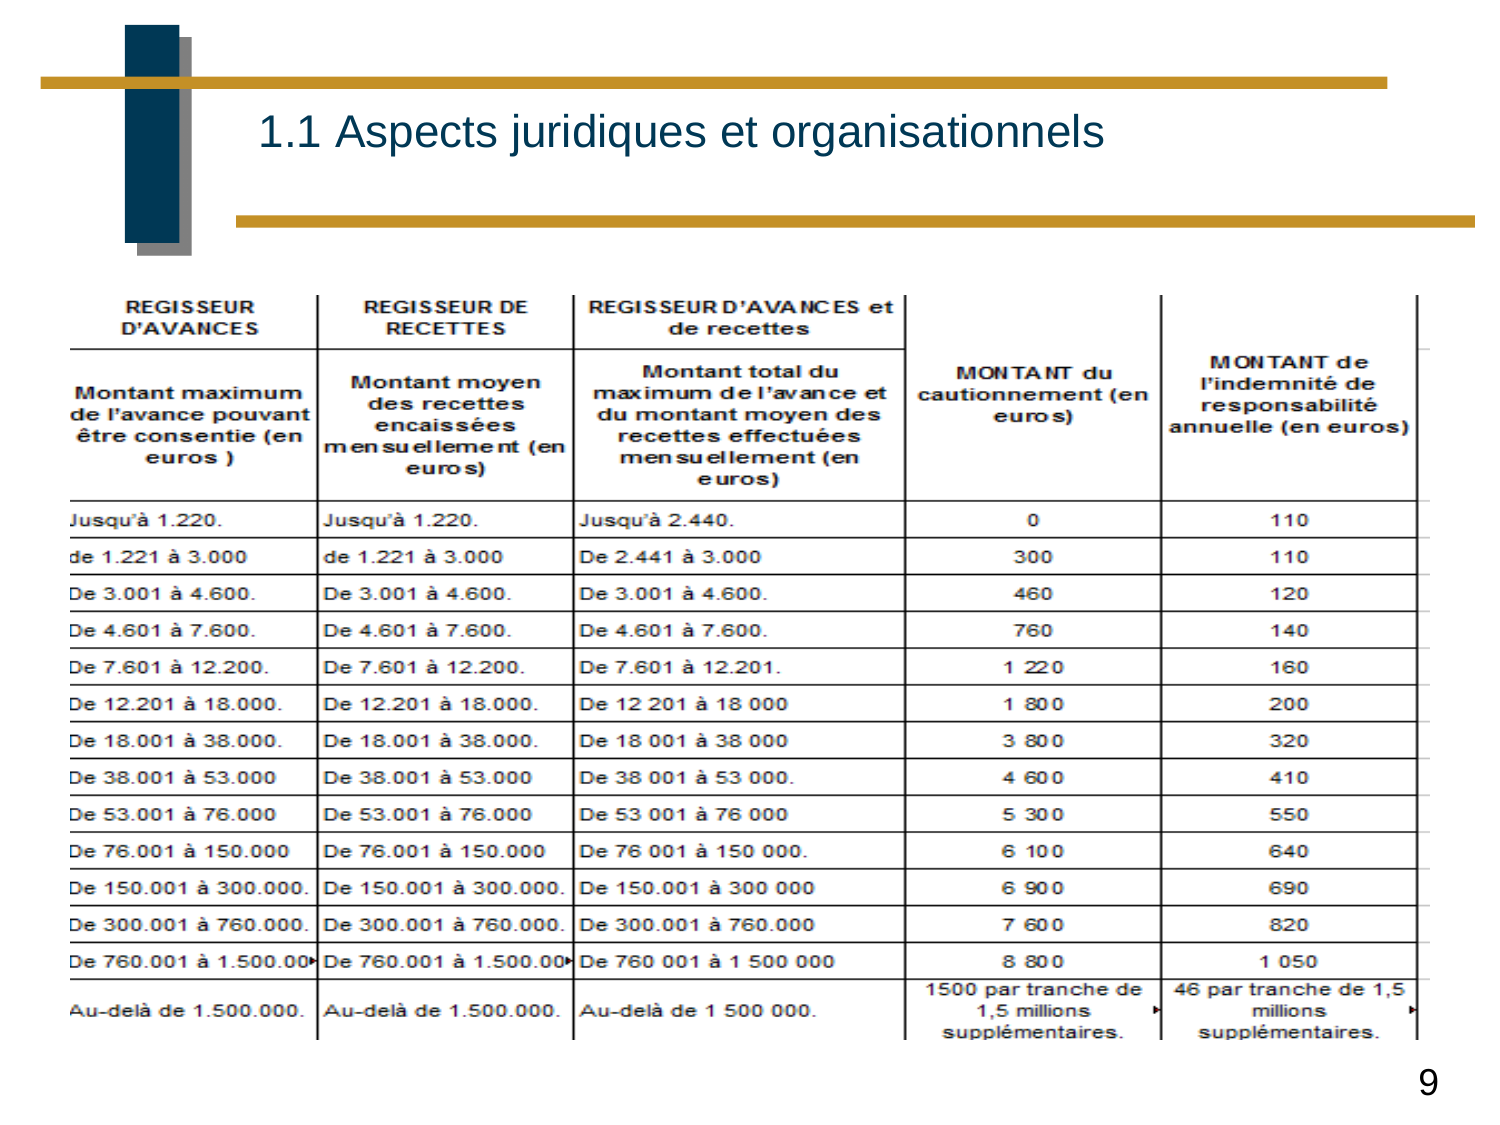

# 1.1 Aspects juridiques et organisationnels
 9